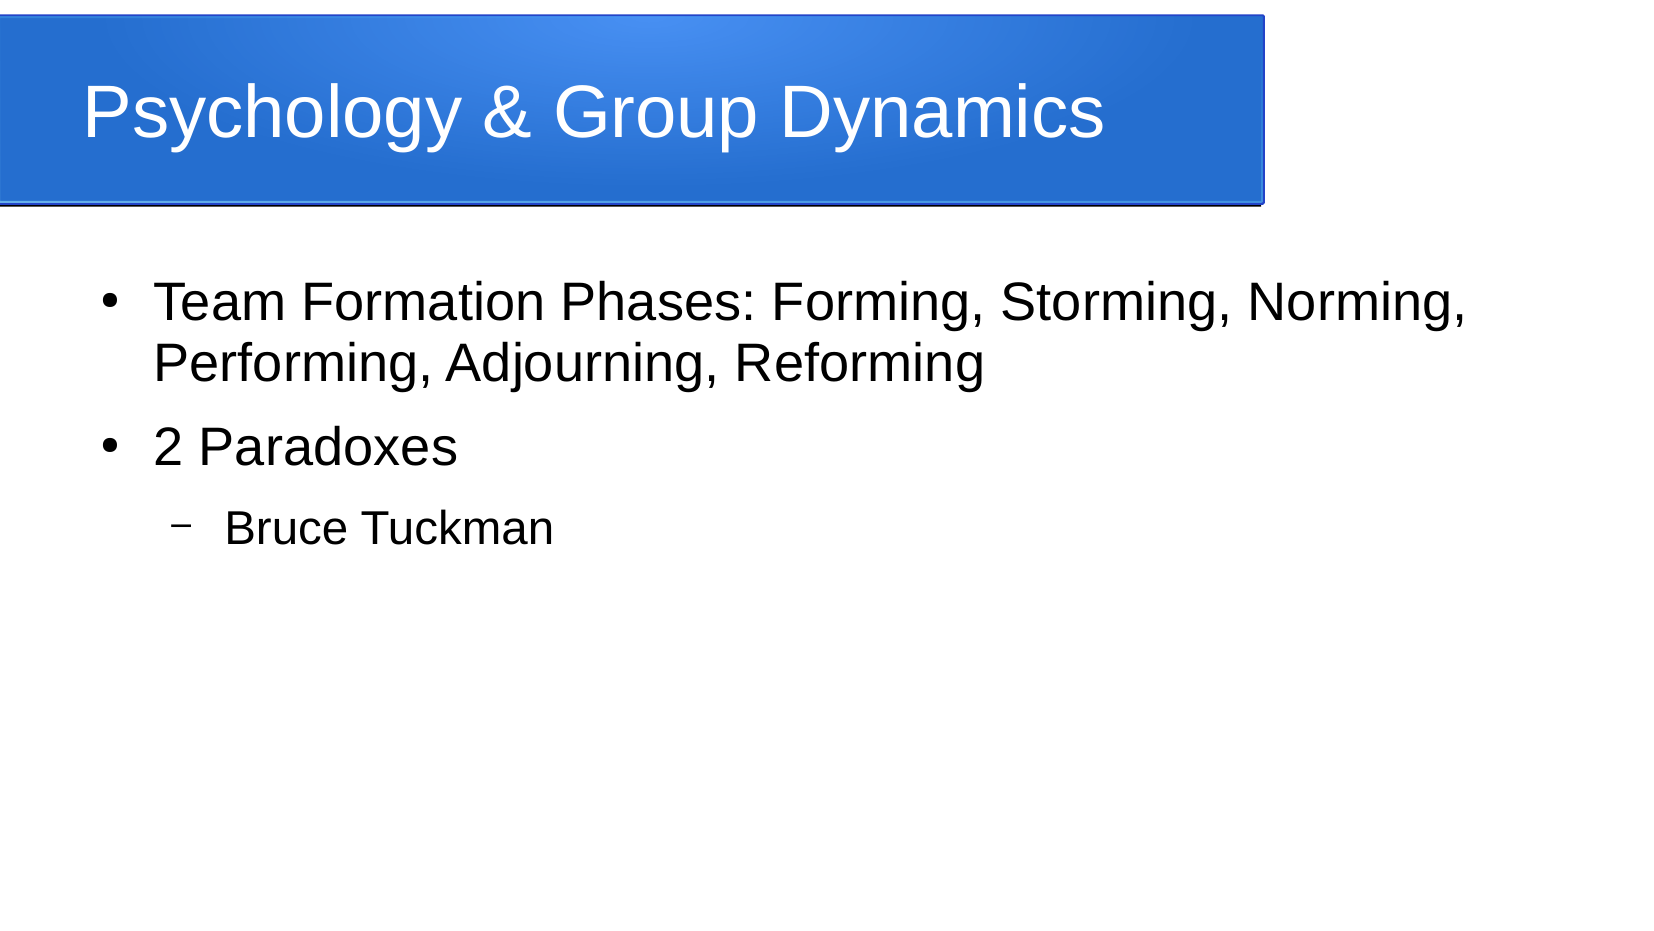

# Psychology & Group Dynamics
Team Formation Phases: Forming, Storming, Norming, Performing, Adjourning, Reforming
2 Paradoxes
Bruce Tuckman